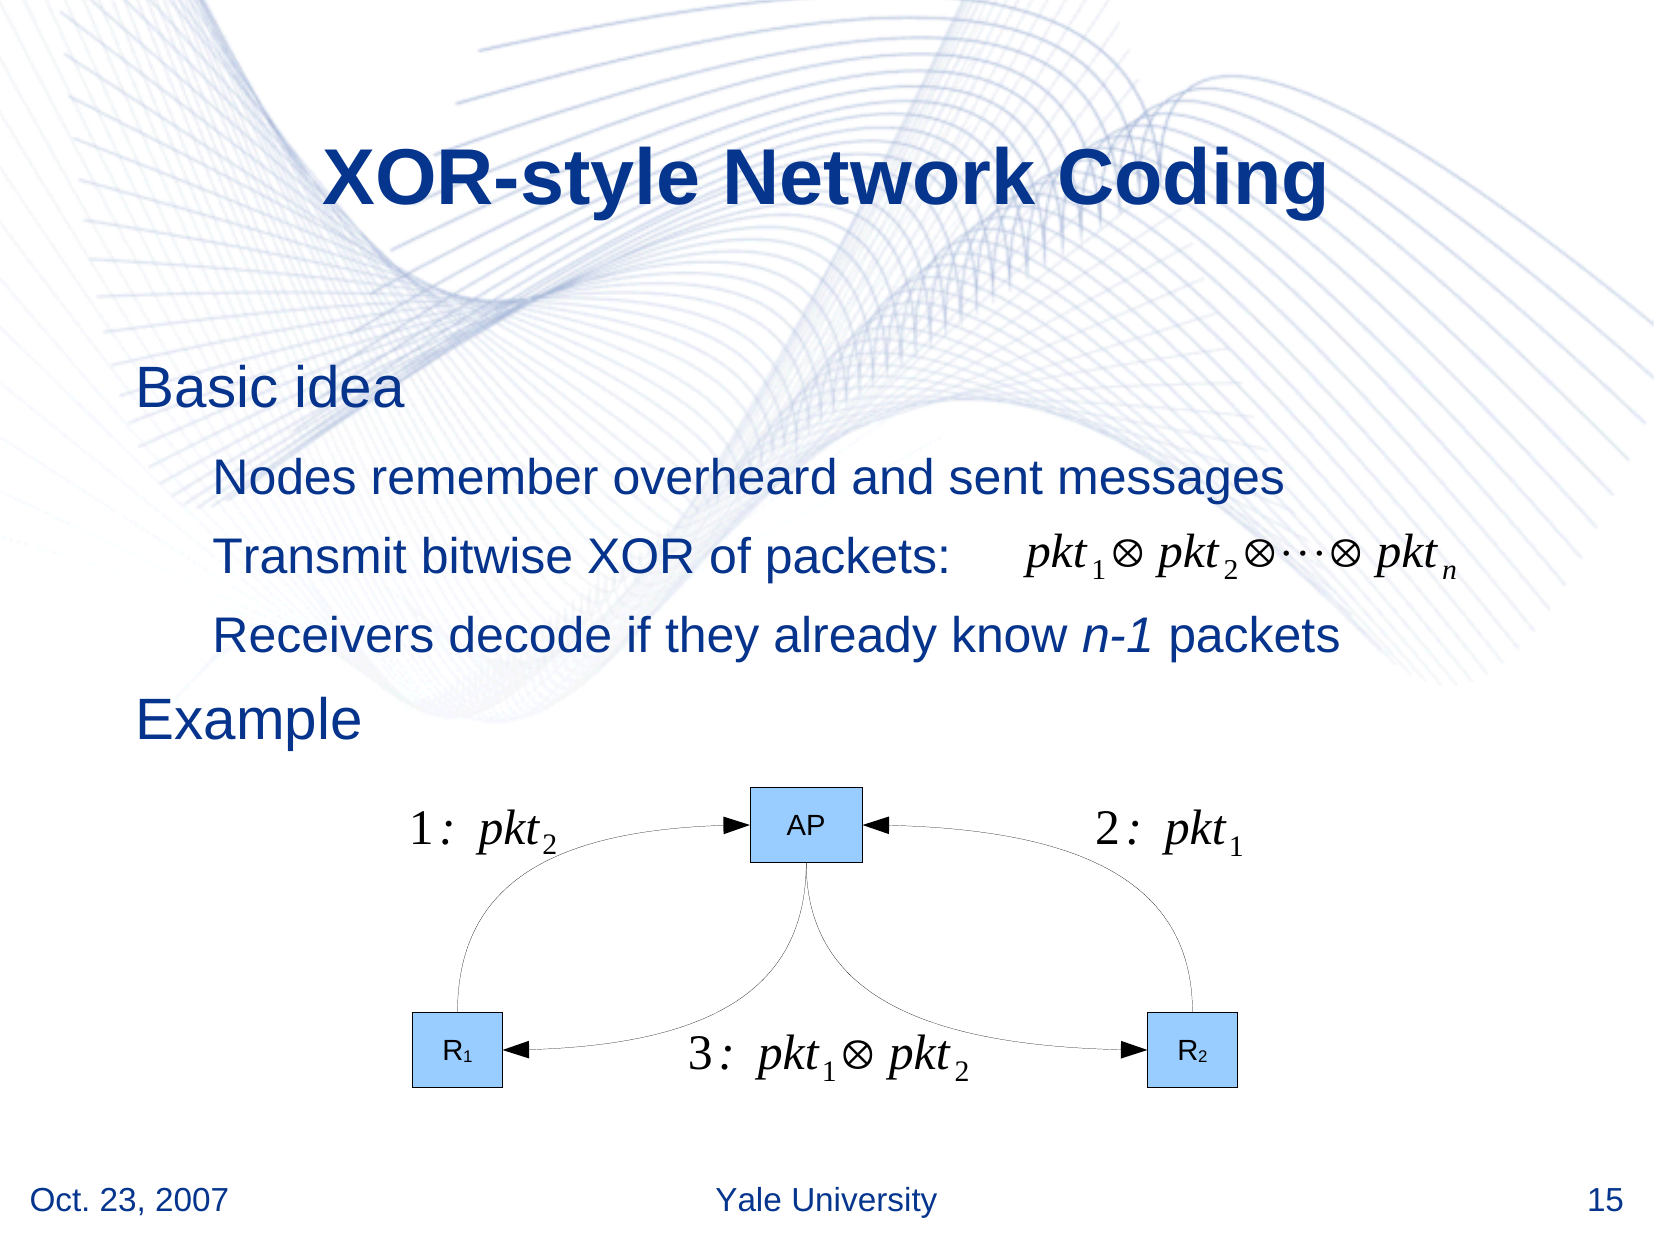

# XOR-style Network Coding
Basic idea
Nodes remember overheard and sent messages
Transmit bitwise XOR of packets:
Receivers decode if they already know n-1 packets
Example
AP
R1
R2
Oct. 23, 2007
Yale University
15